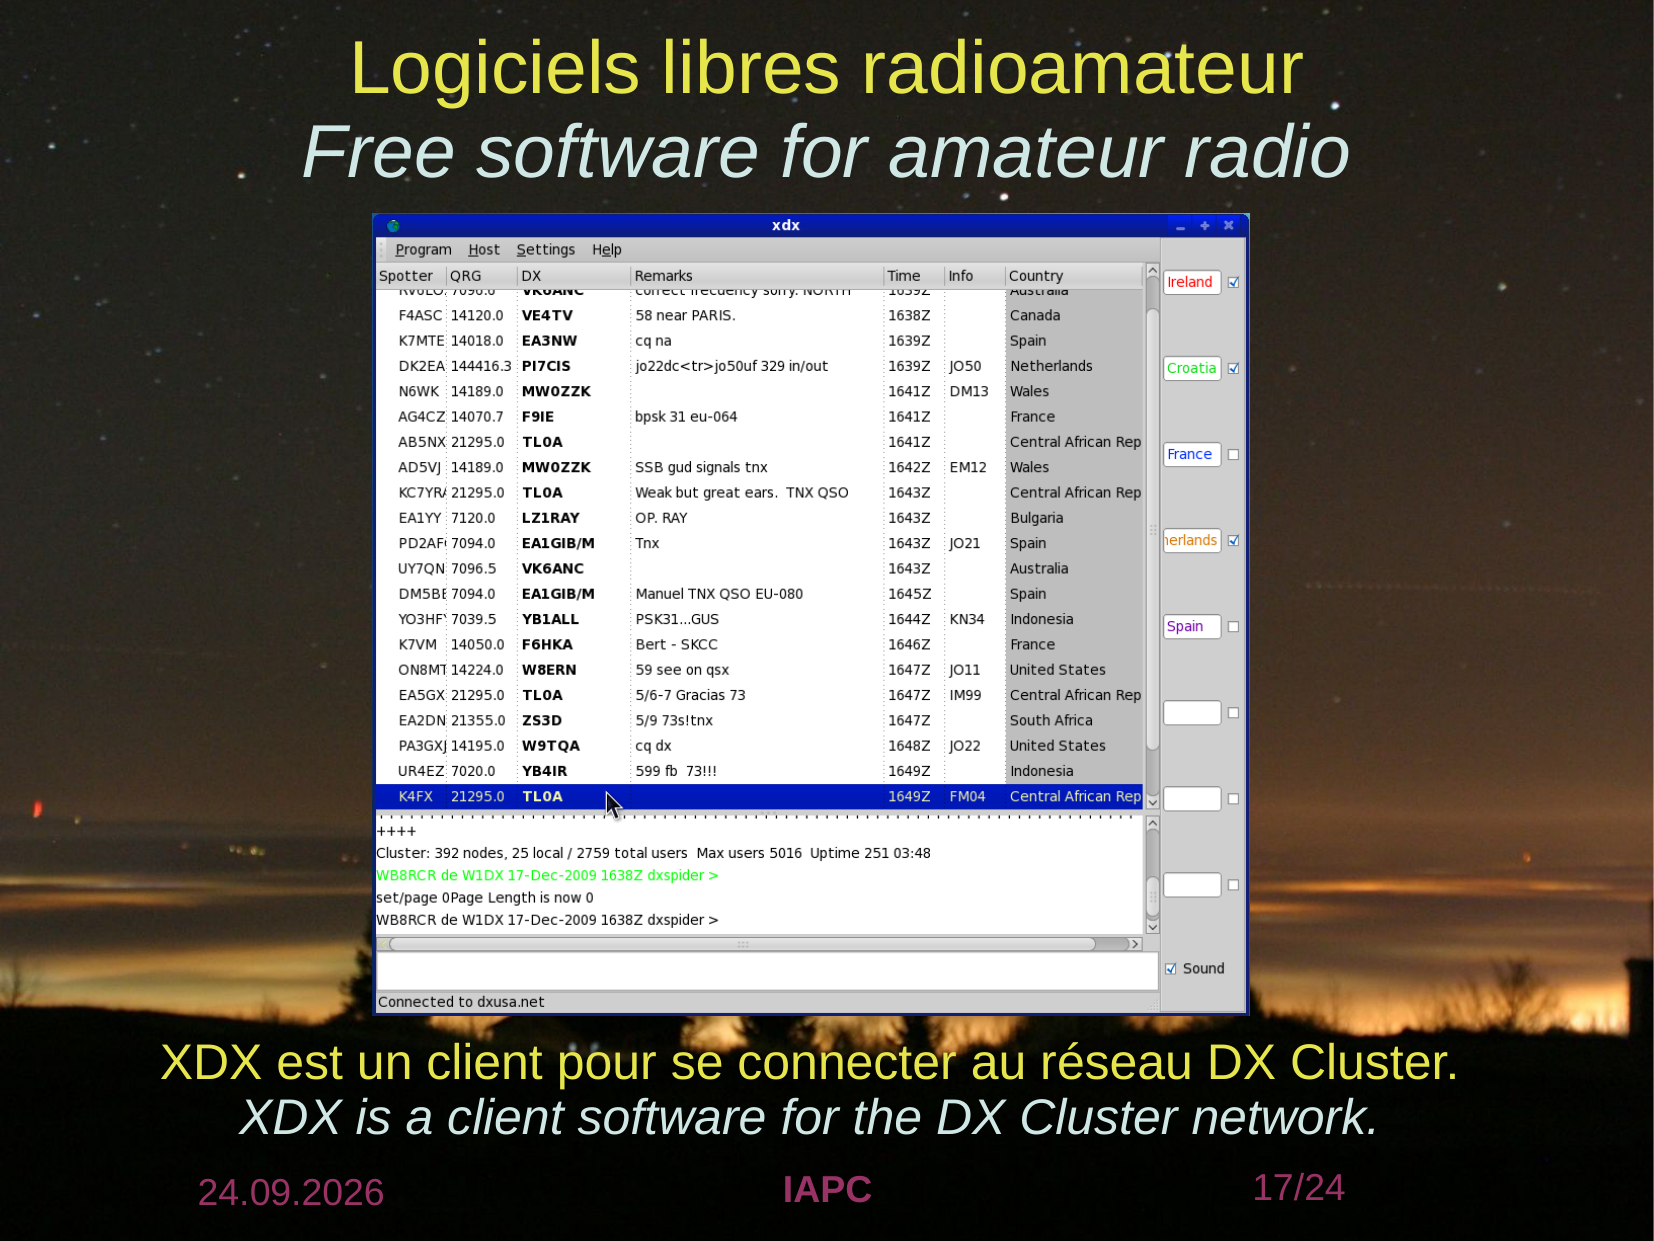

# Logiciels libres radioamateur Free software for amateur radio
XDX est un client pour se connecter au réseau DX Cluster.
XDX is a client software for the DX Cluster network.